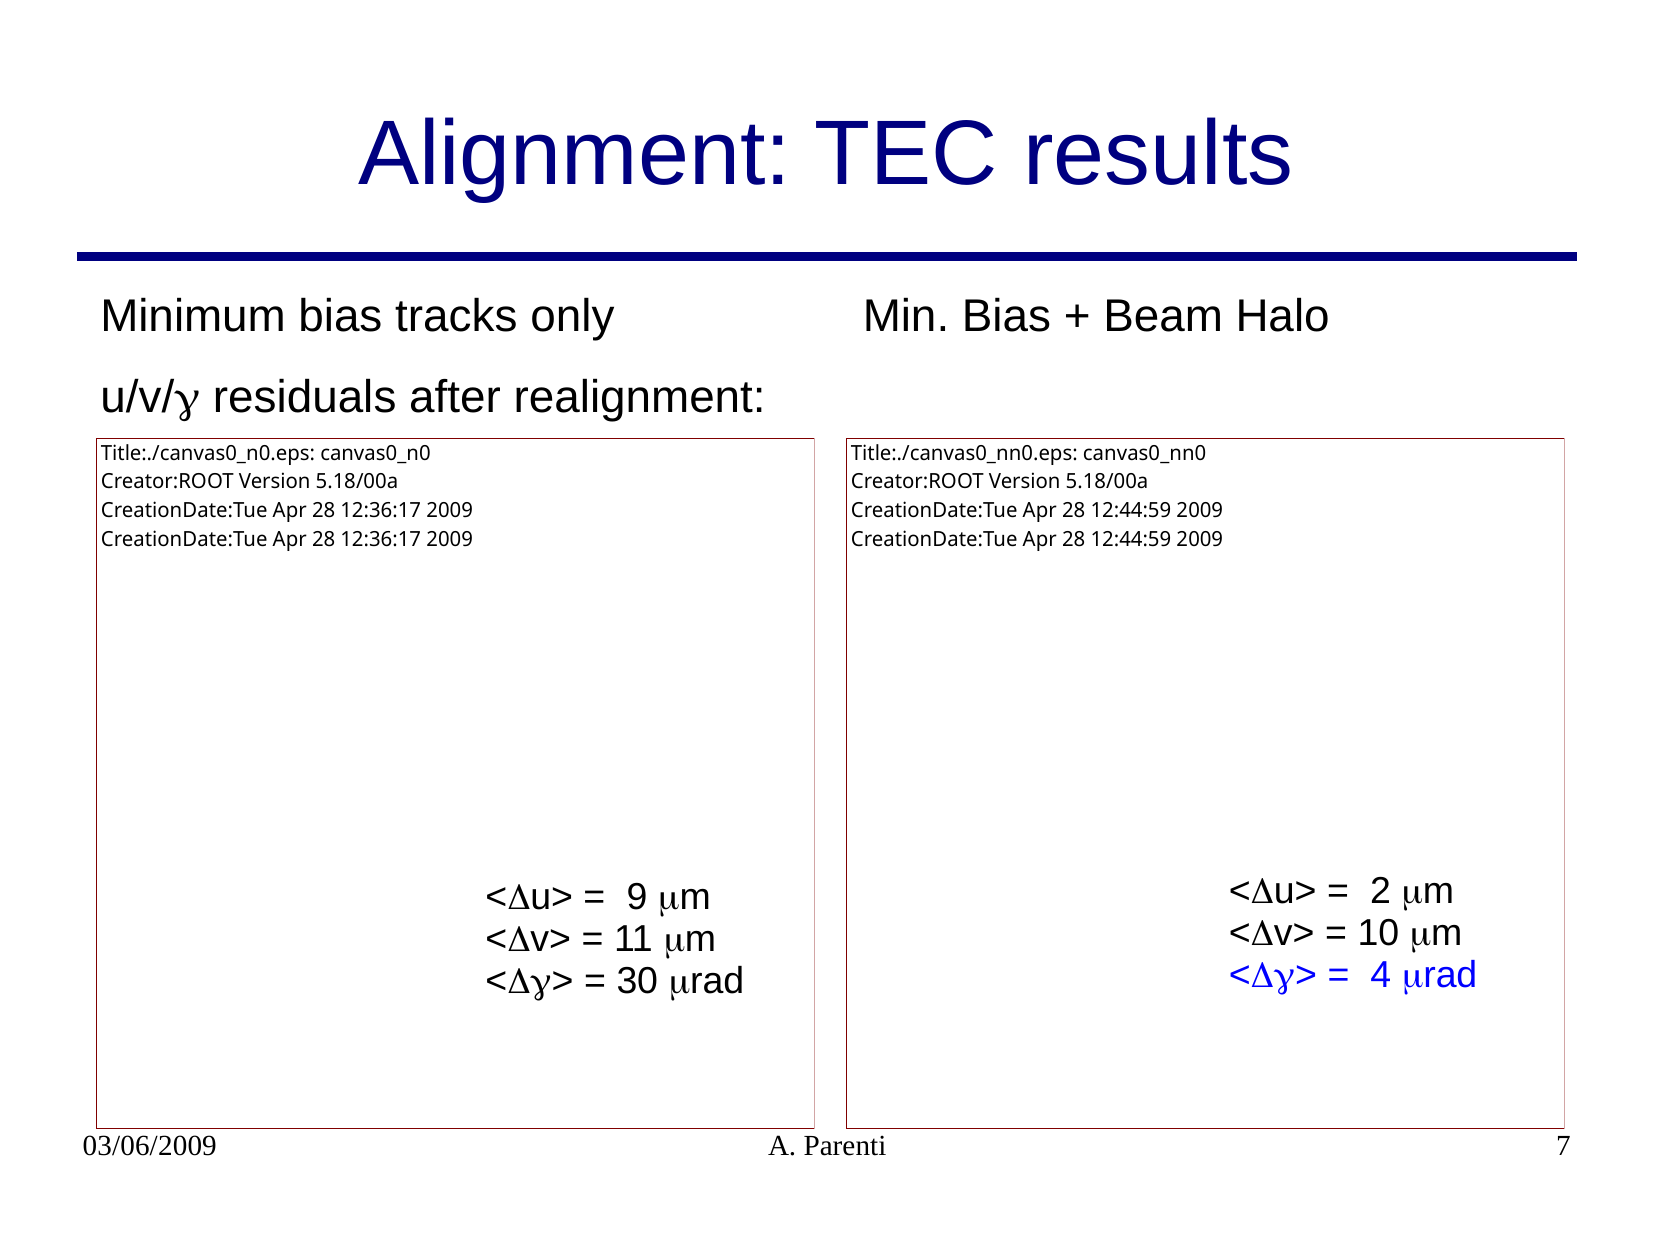

# Alignment: TEC results
Minimum bias tracks only
u/v/g residuals after realignment:
Min. Bias + Beam Halo
<Du> = 2 mm
<Dv> = 10 mm
<Dg> = 4 mrad
<Du> = 9 mm
<Dv> = 11 mm
<Dg> = 30 mrad
7